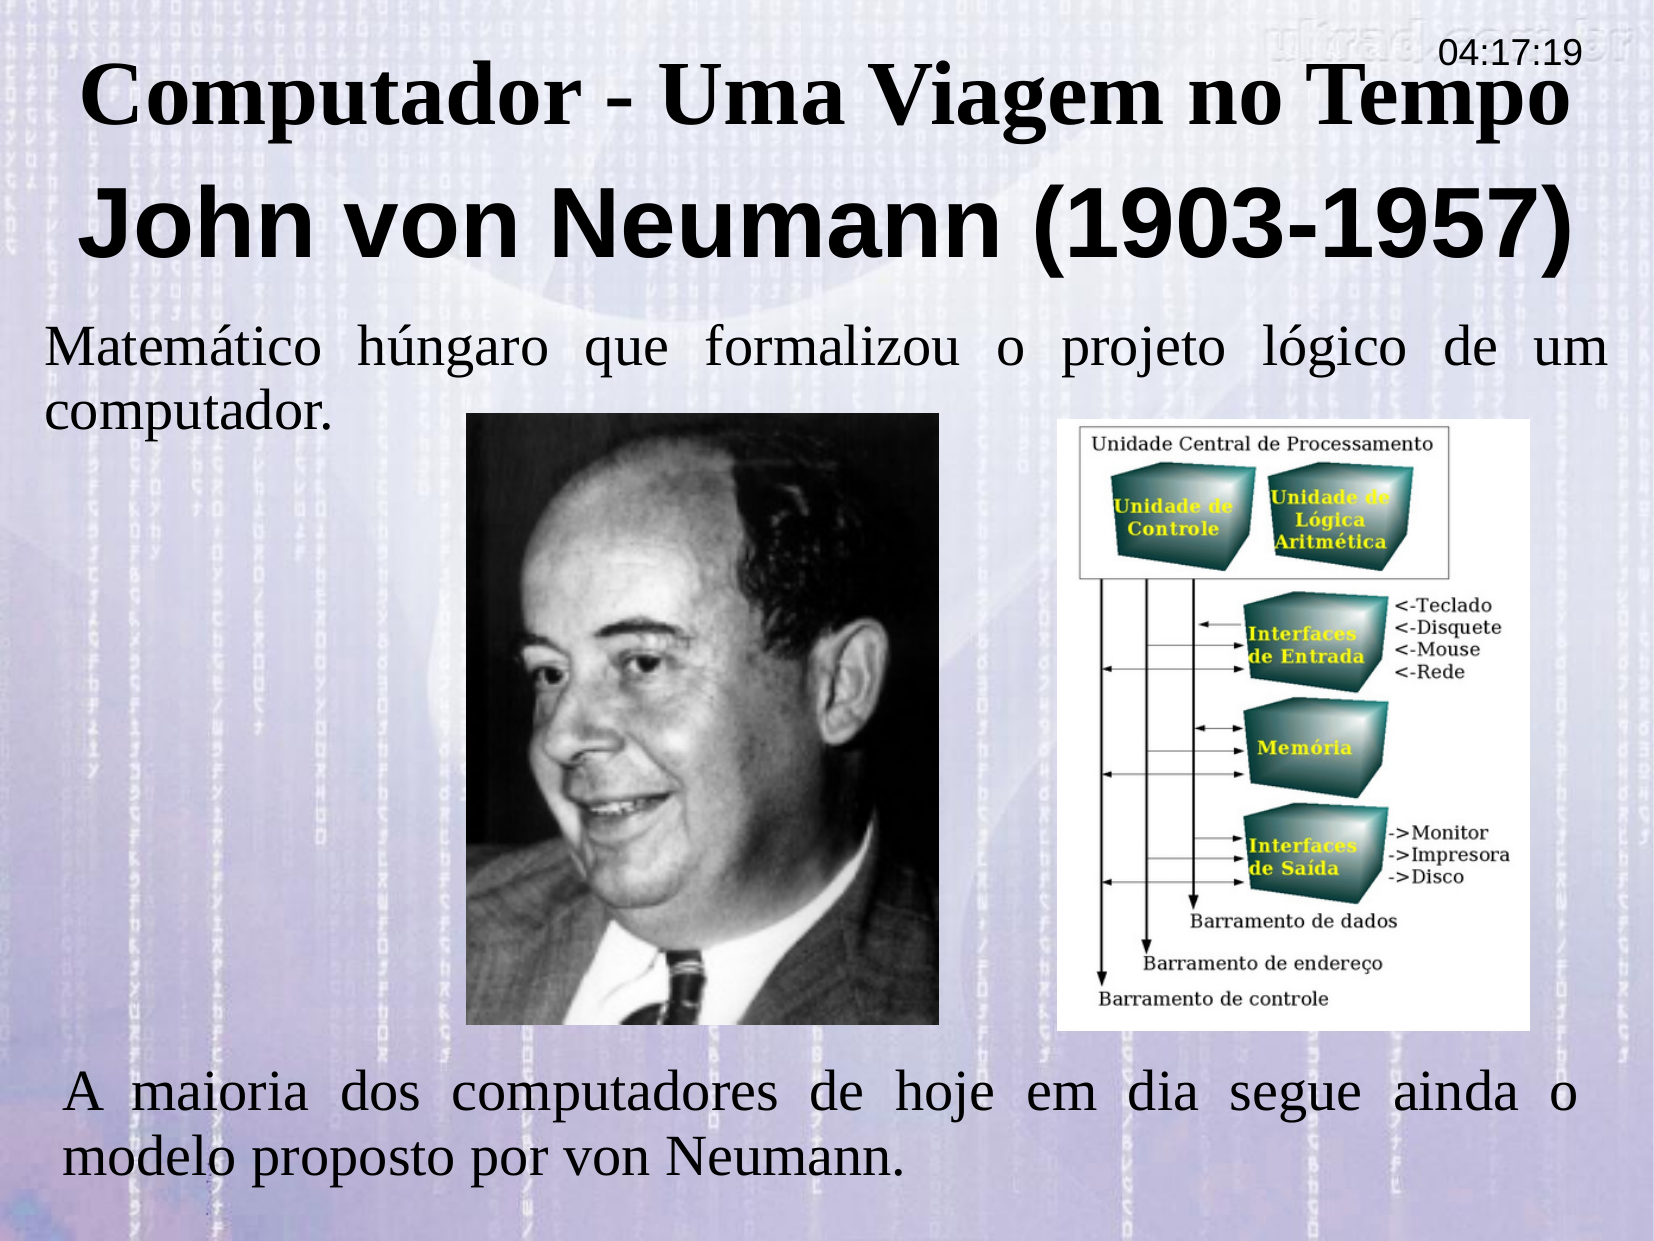

03:10:26
Computador - Uma Viagem no Tempo
John von Neumann (1903-1957)
Matemático húngaro que formalizou o projeto lógico de um computador.
A maioria dos computadores de hoje em dia segue ainda o modelo proposto por von Neumann.